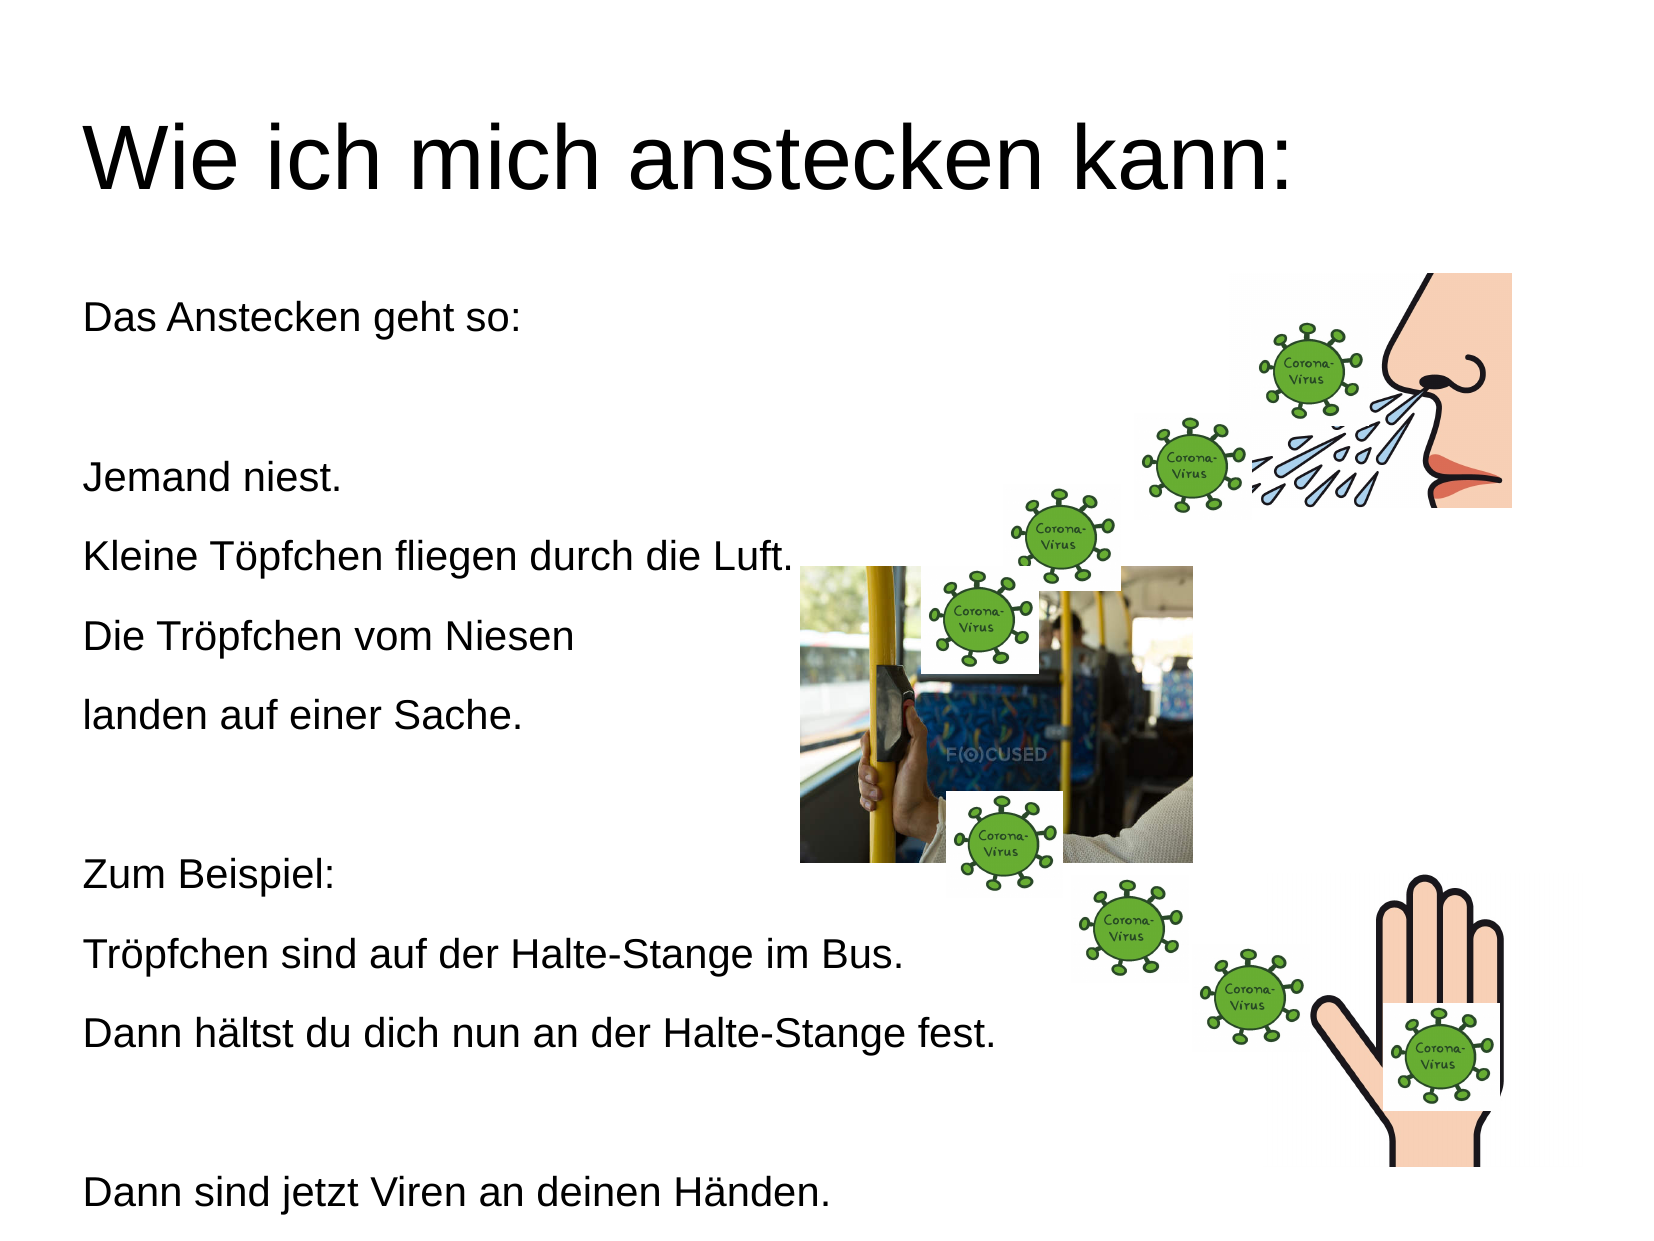

# Wie ich mich anstecken kann:
Das Anstecken geht so:
Jemand niest.
Kleine Töpfchen fliegen durch die Luft.
Die Tröpfchen vom Niesen
landen auf einer Sache.
Zum Beispiel:
Tröpfchen sind auf der Halte-Stange im Bus.
Dann hältst du dich nun an der Halte-Stange fest.
Dann sind jetzt Viren an deinen Händen.